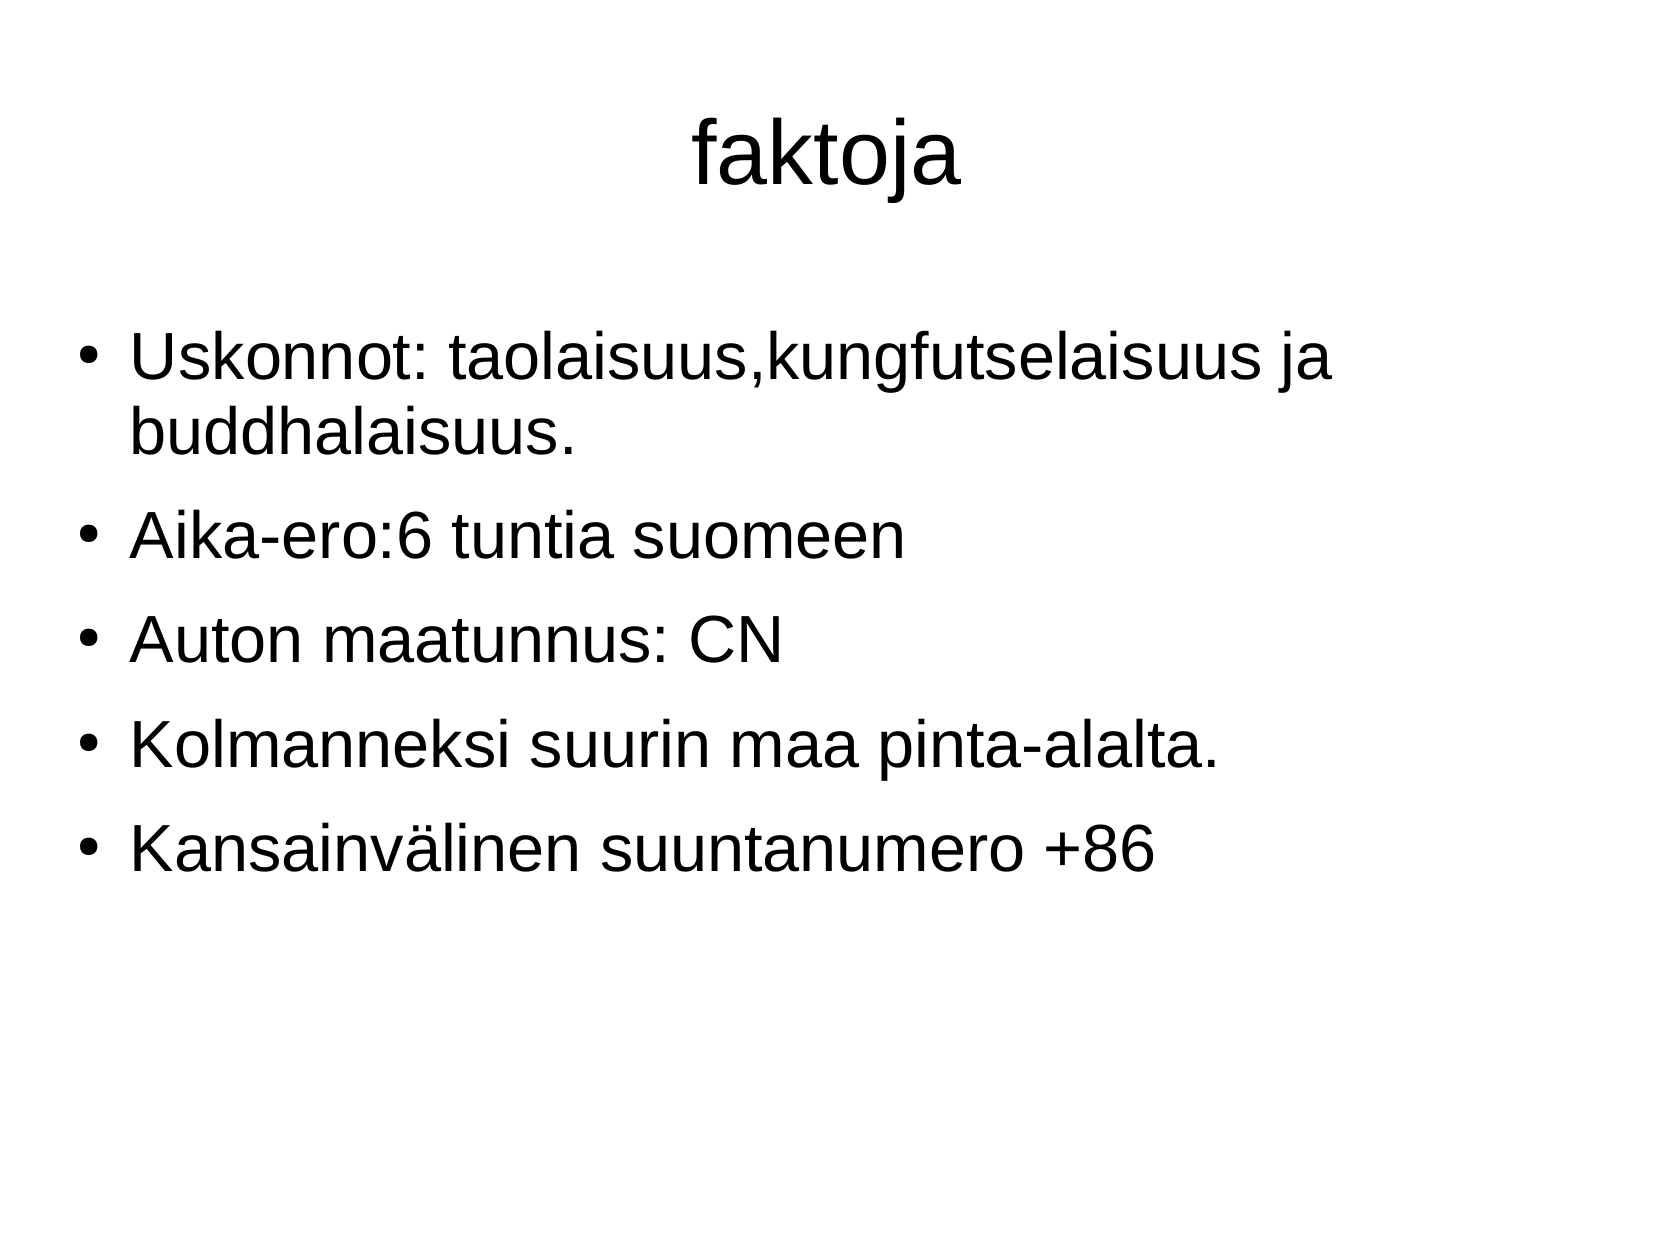

faktoja
# Uskonnot: taolaisuus,kungfutselaisuus ja buddhalaisuus.
Aika-ero:6 tuntia suomeen
Auton maatunnus: CN
Kolmanneksi suurin maa pinta-alalta.
Kansainvälinen suuntanumero +86